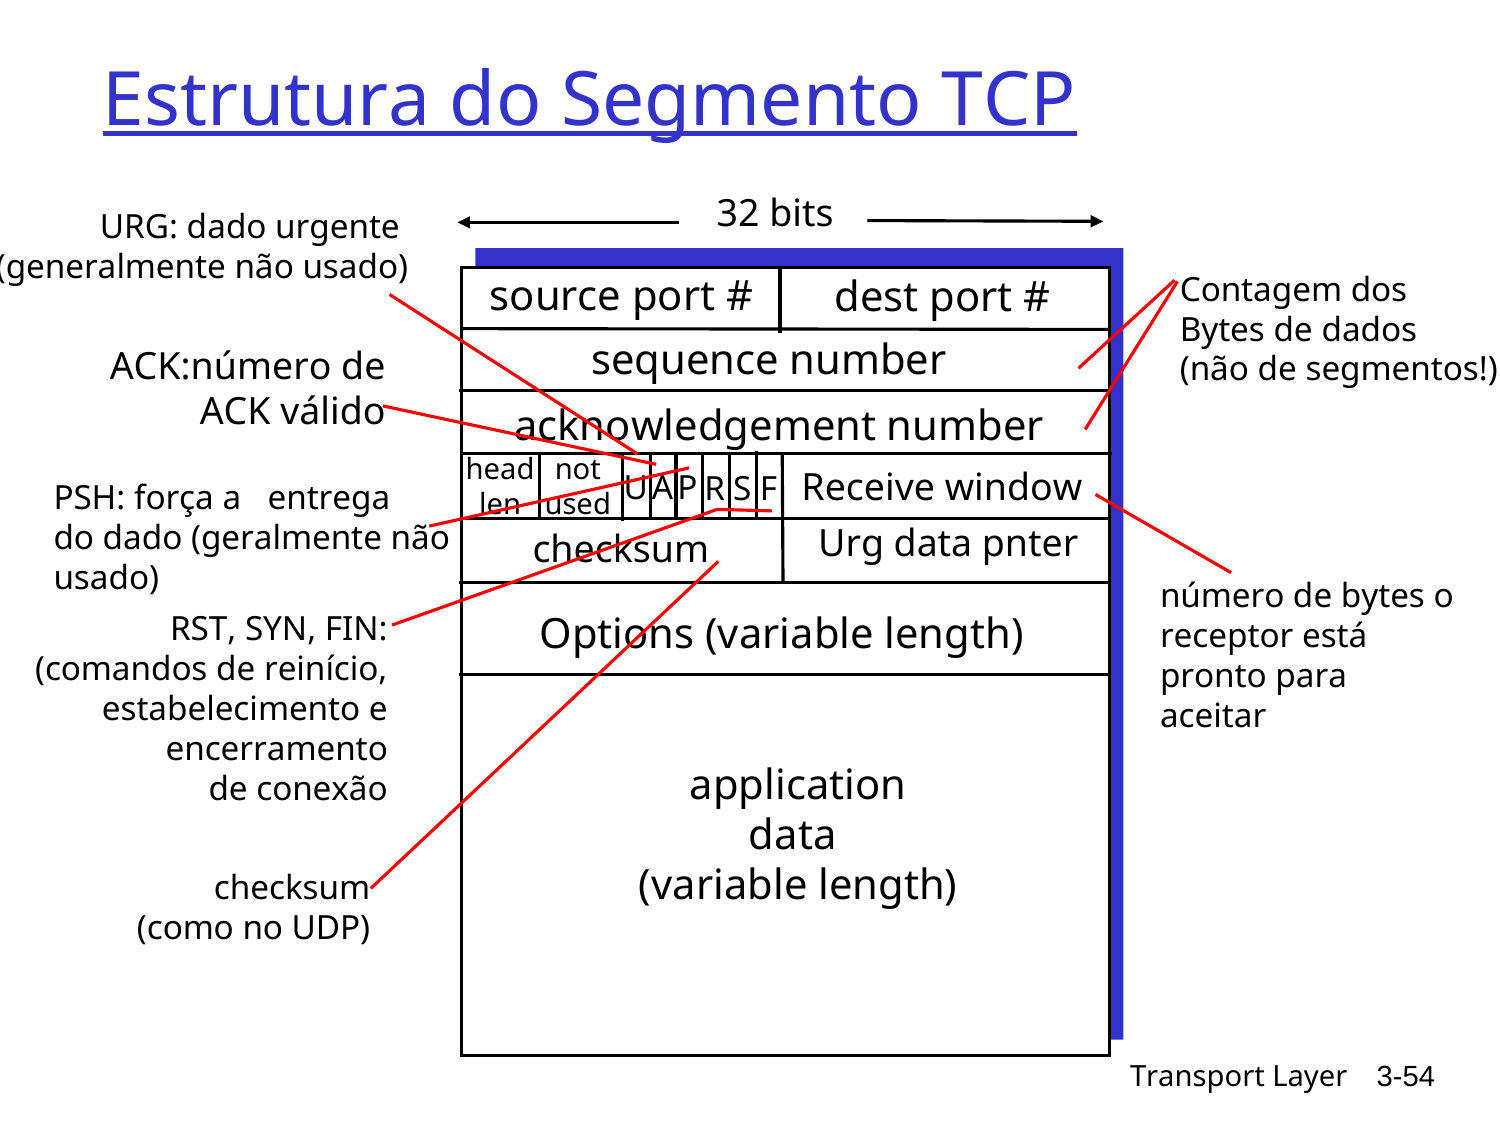

# Estrutura do Segmento TCP
32 bits
URG: dado urgente
(generalmente não usado)
Contagem dos
Bytes de dados
(não de segmentos!)
source port #
dest port #
sequence number
ACK:número de
 ACK válido
acknowledgement number
head
len
not
used
U
A
P
R
S
F
Receive window
PSH: força a entrega
do dado (geralmente não
usado)
Urg data pnter
checksum
número de bytes o
receptor está
pronto para
aceitar
Options (variable length)
RST, SYN, FIN:
(comandos de reinício,
estabelecimento e
encerramento
de conexão
application
data
(variable length)
checksum
(como no UDP)
Transport Layer